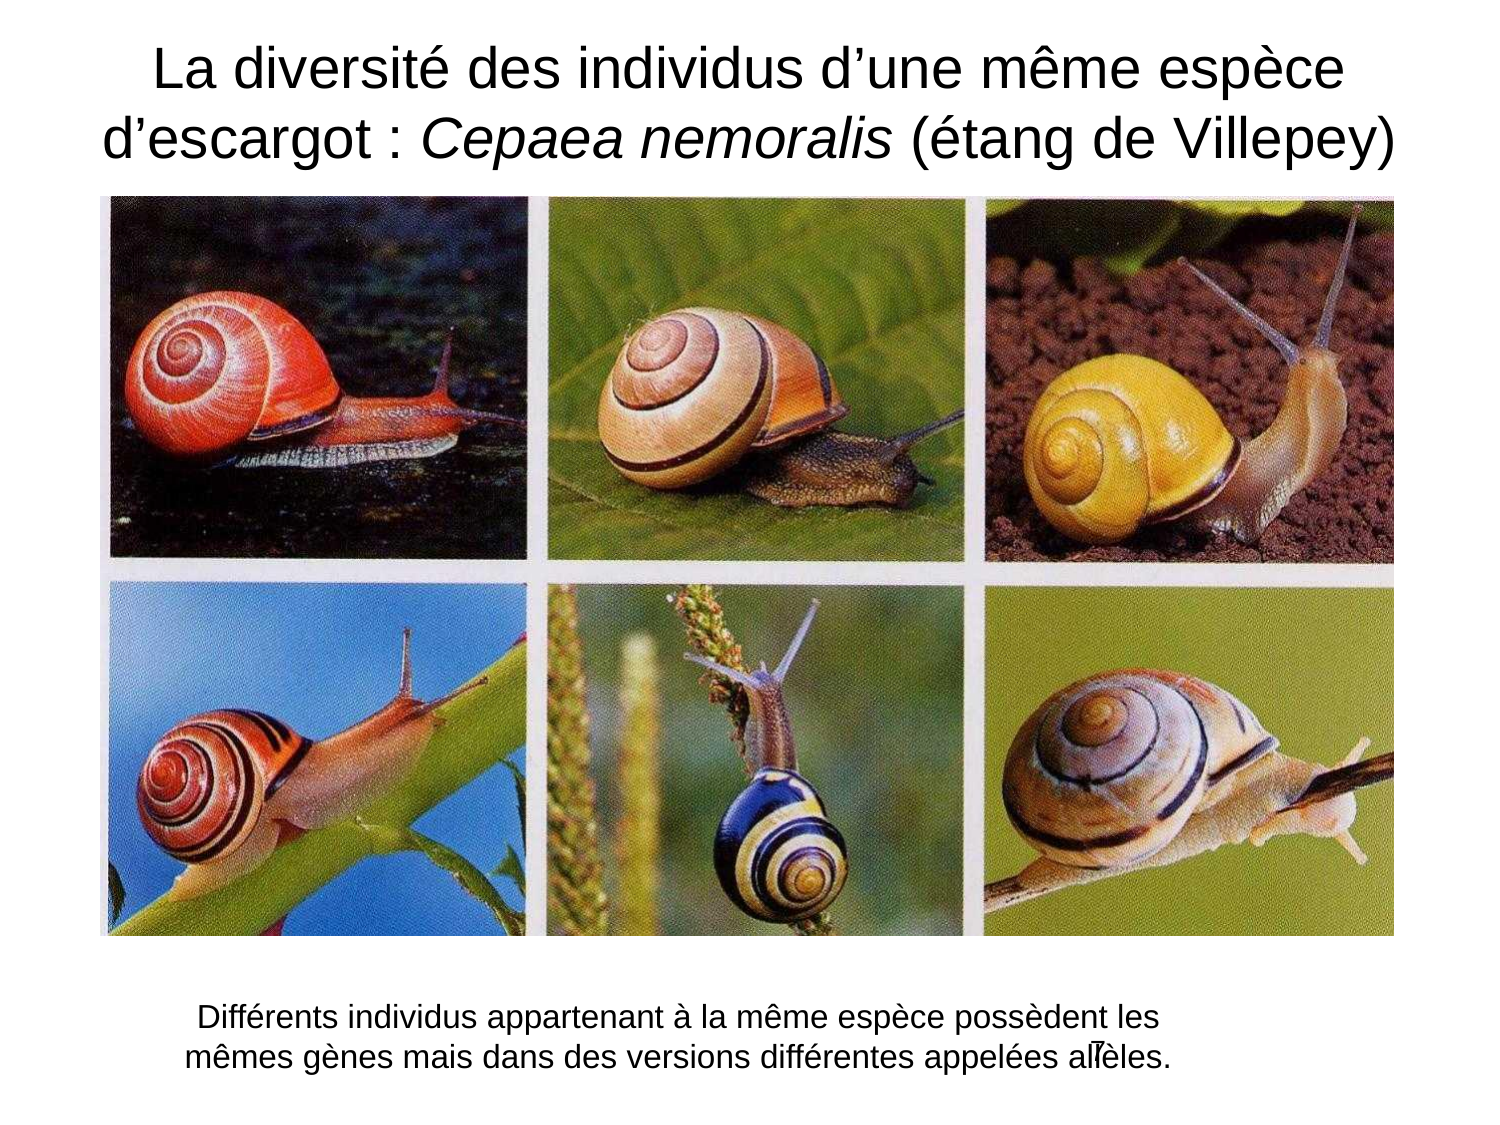

# La diversité des individus d’une même espèce d’escargot : Cepaea nemoralis (étang de Villepey)
Différents individus appartenant à la même espèce possèdent les mêmes gènes mais dans des versions différentes appelées allèles.